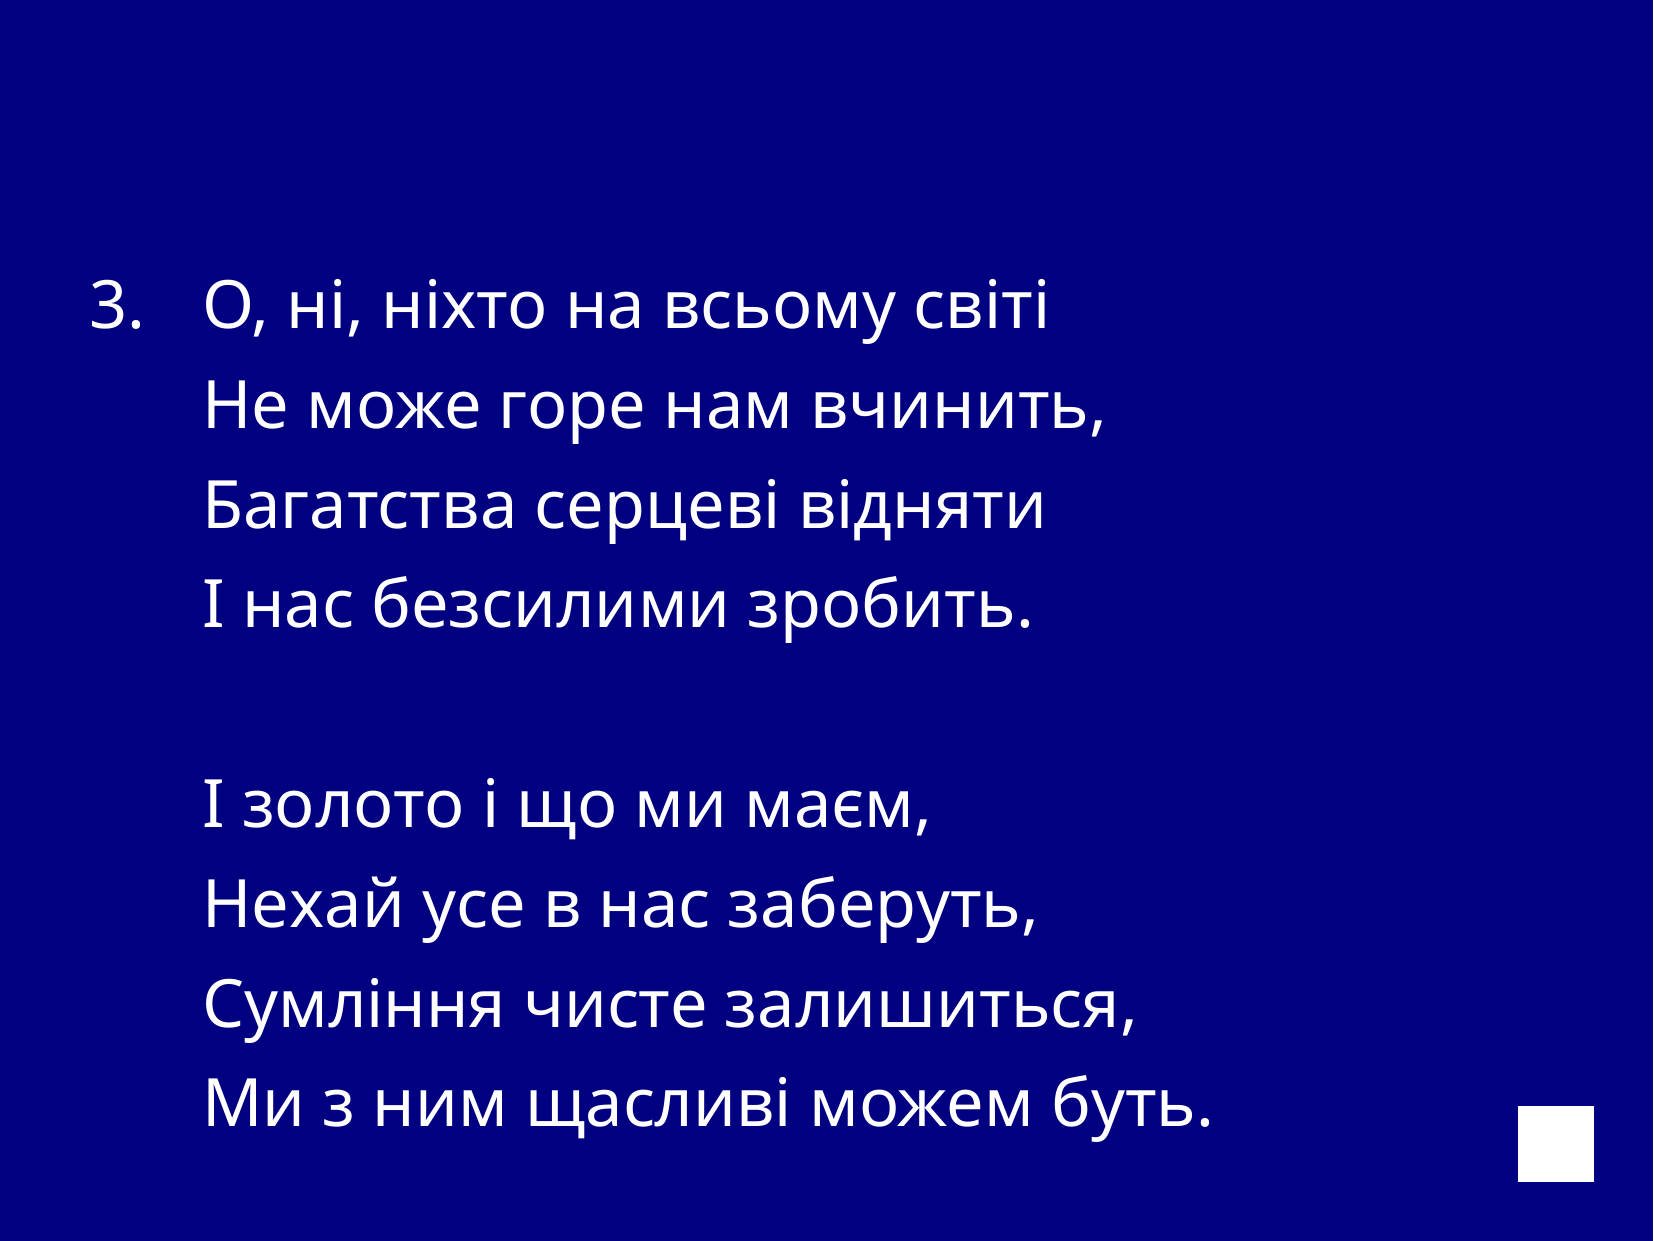

3.	О, ні, ніхто на всьому світі
	Не може горе нам вчинить,
	Багатства серцеві відняти
	І нас безсилими зробить.
	І золото і що ми маєм,
	Нехай усе в нас заберуть,
	Сумління чисте залишиться,
	Ми з ним щасливі можем буть.